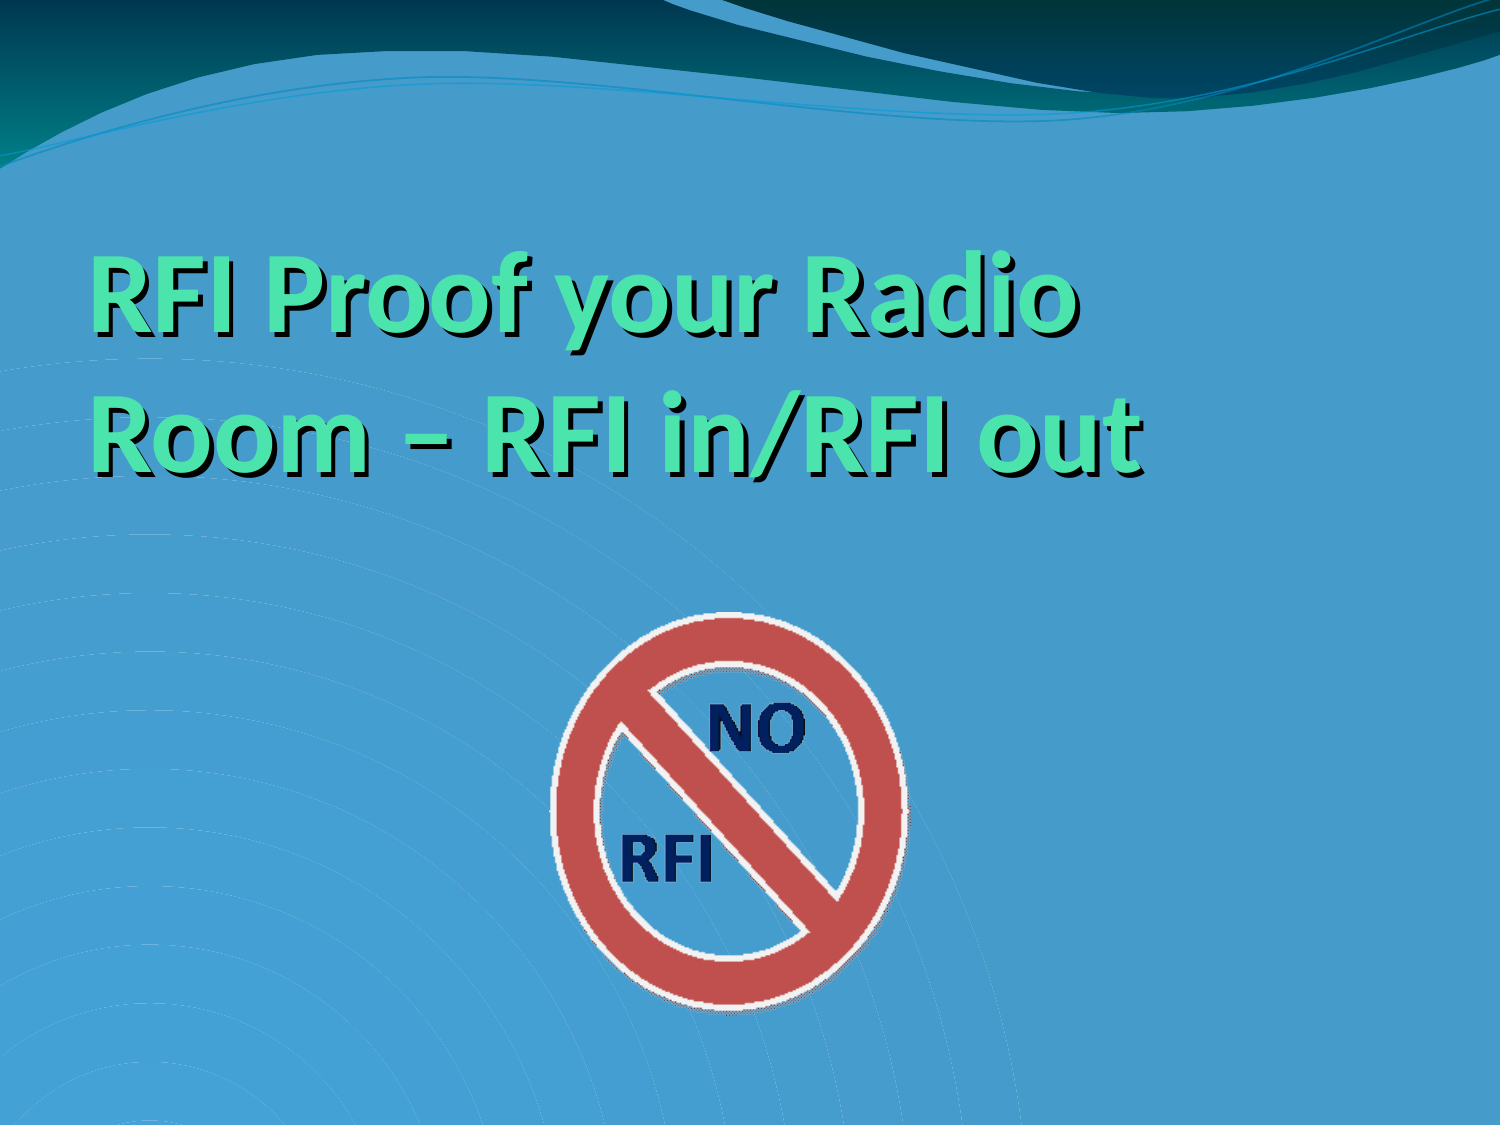

# RFI Proof your Radio Room – RFI in/RFI out